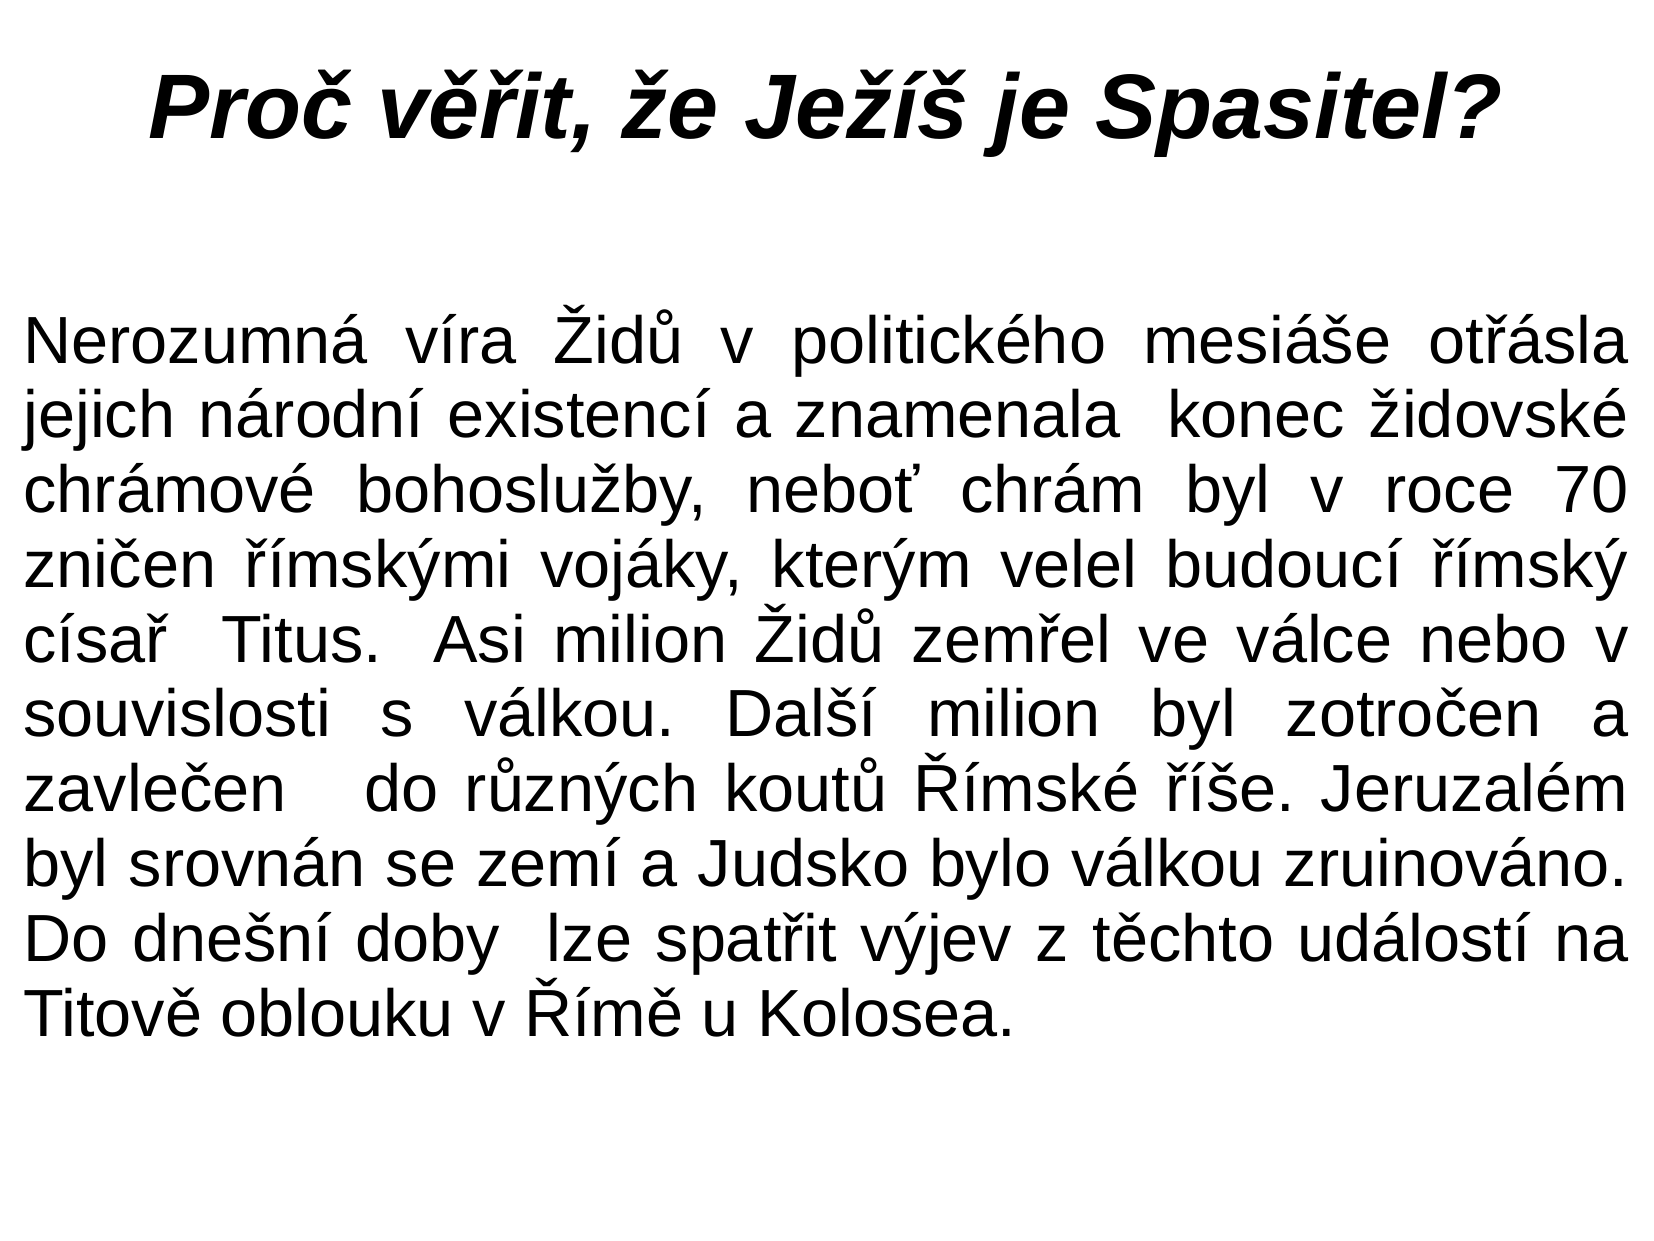

Nerozumná víra Židů v politického mesiáše otřásla jejich národní existencí a znamenala konec židovské chrámové bohoslužby, neboť chrám byl v roce 70 zničen římskými vojáky, kterým velel budoucí římský císař Titus. Asi milion Židů zemřel ve válce nebo v souvislosti s válkou. Další milion byl zotročen a zavlečen do různých koutů Římské říše. Jeruzalém byl srovnán se zemí a Judsko bylo válkou zruinováno. Do dnešní doby lze spatřit výjev z těchto událostí na Titově oblouku v Římě u Kolosea.
# Proč věřit, že Ježíš je Spasitel?